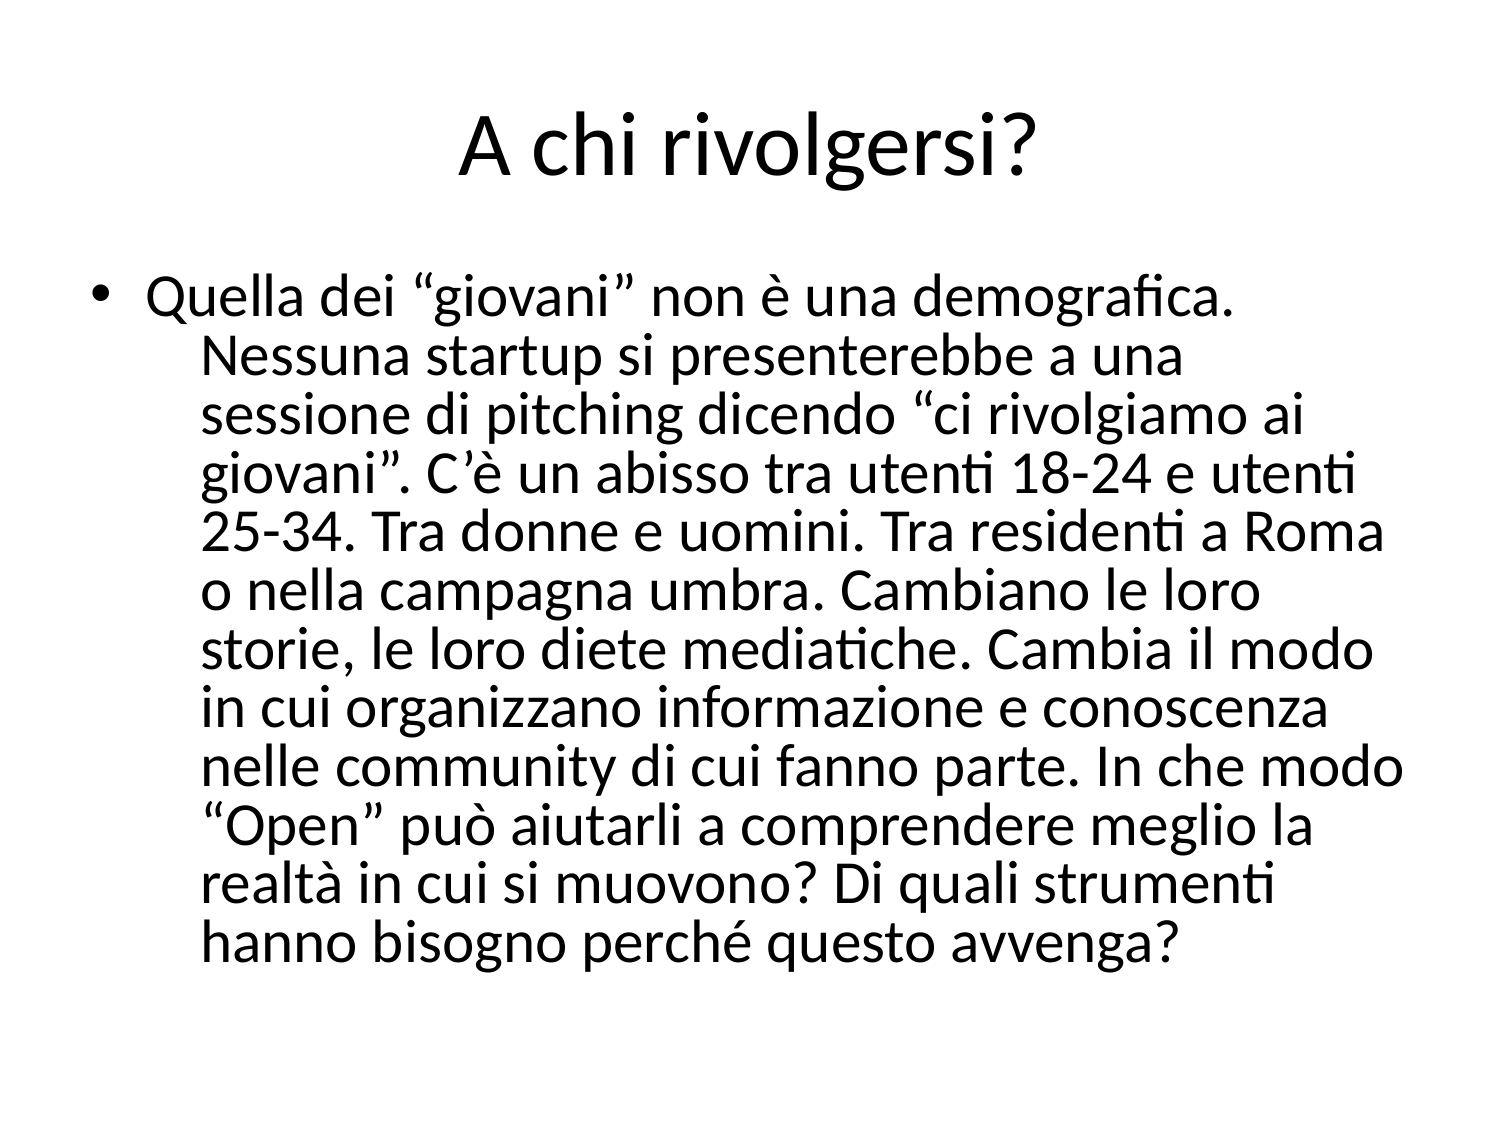

# A chi rivolgersi?
Quella dei “giovani” non è una demografica. Nessuna startup si presenterebbe a una sessione di pitching dicendo “ci rivolgiamo ai giovani”. C’è un abisso tra utenti 18-24 e utenti 25-34. Tra donne e uomini. Tra residenti a Roma o nella campagna umbra. Cambiano le loro storie, le loro diete mediatiche. Cambia il modo in cui organizzano informazione e conoscenza nelle community di cui fanno parte. In che modo “Open” può aiutarli a comprendere meglio la realtà in cui si muovono? Di quali strumenti hanno bisogno perché questo avvenga?